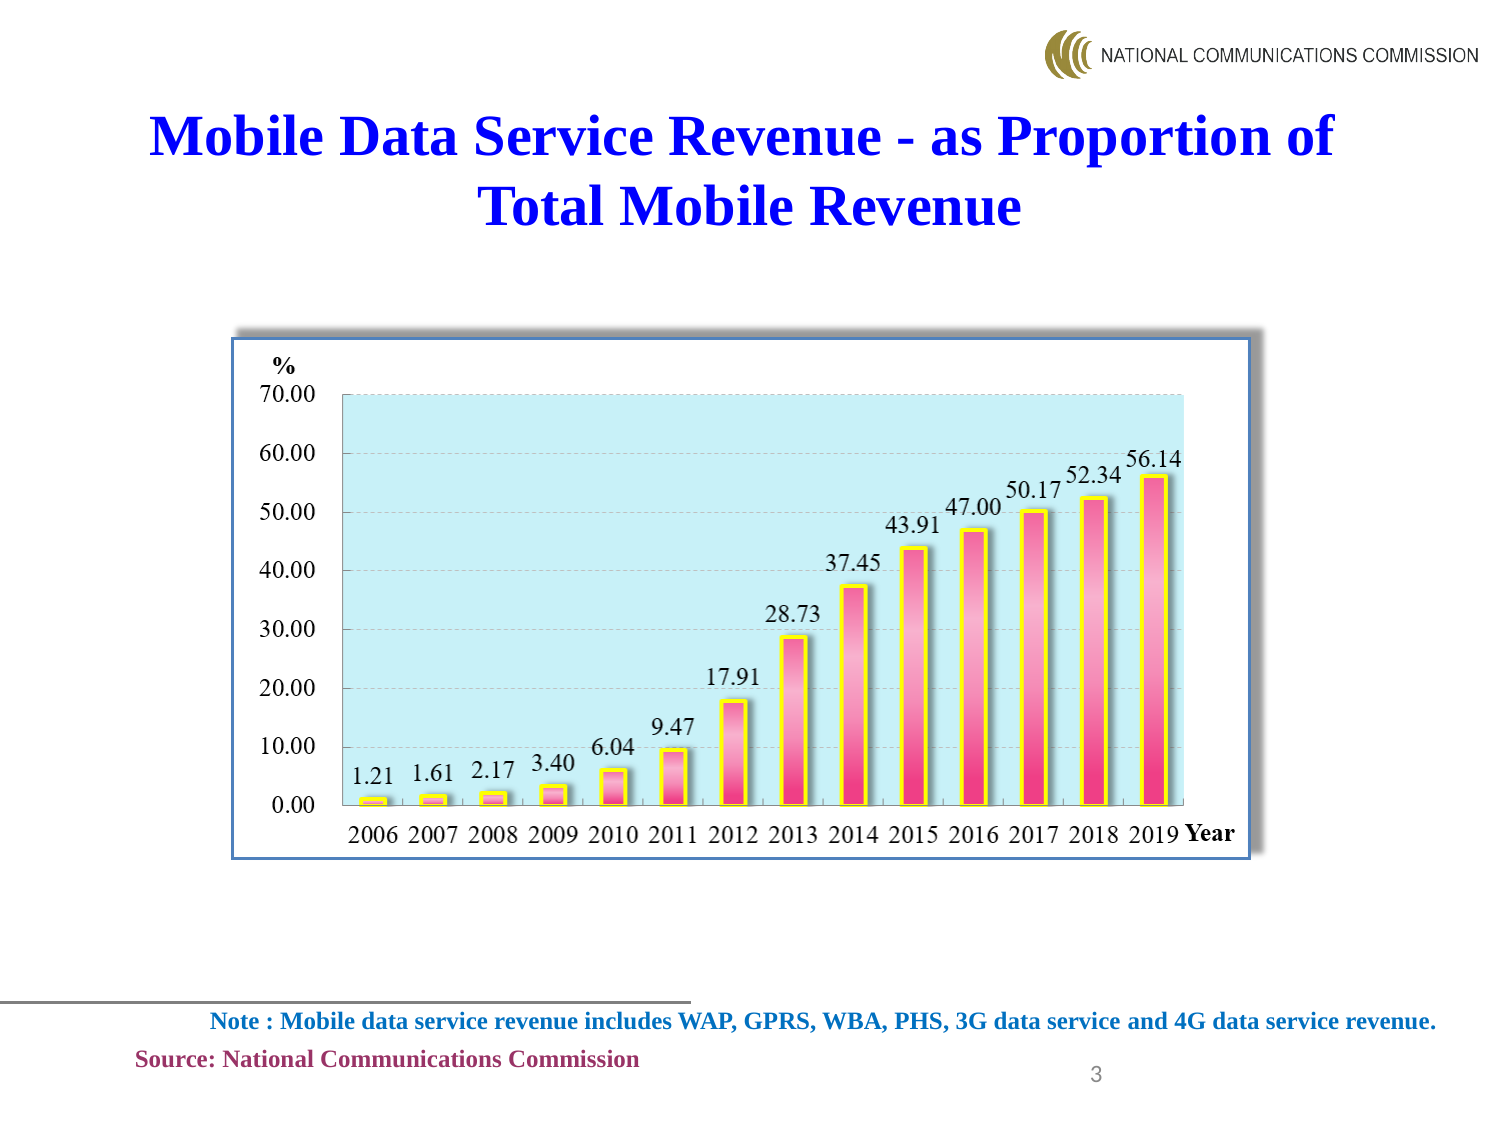

Mobile Data Service Revenue - as Proportion of
Total Mobile Revenue
Note : Mobile data service revenue includes WAP, GPRS, WBA, PHS, 3G data service and 4G data service revenue.
Source: National Communications Commission